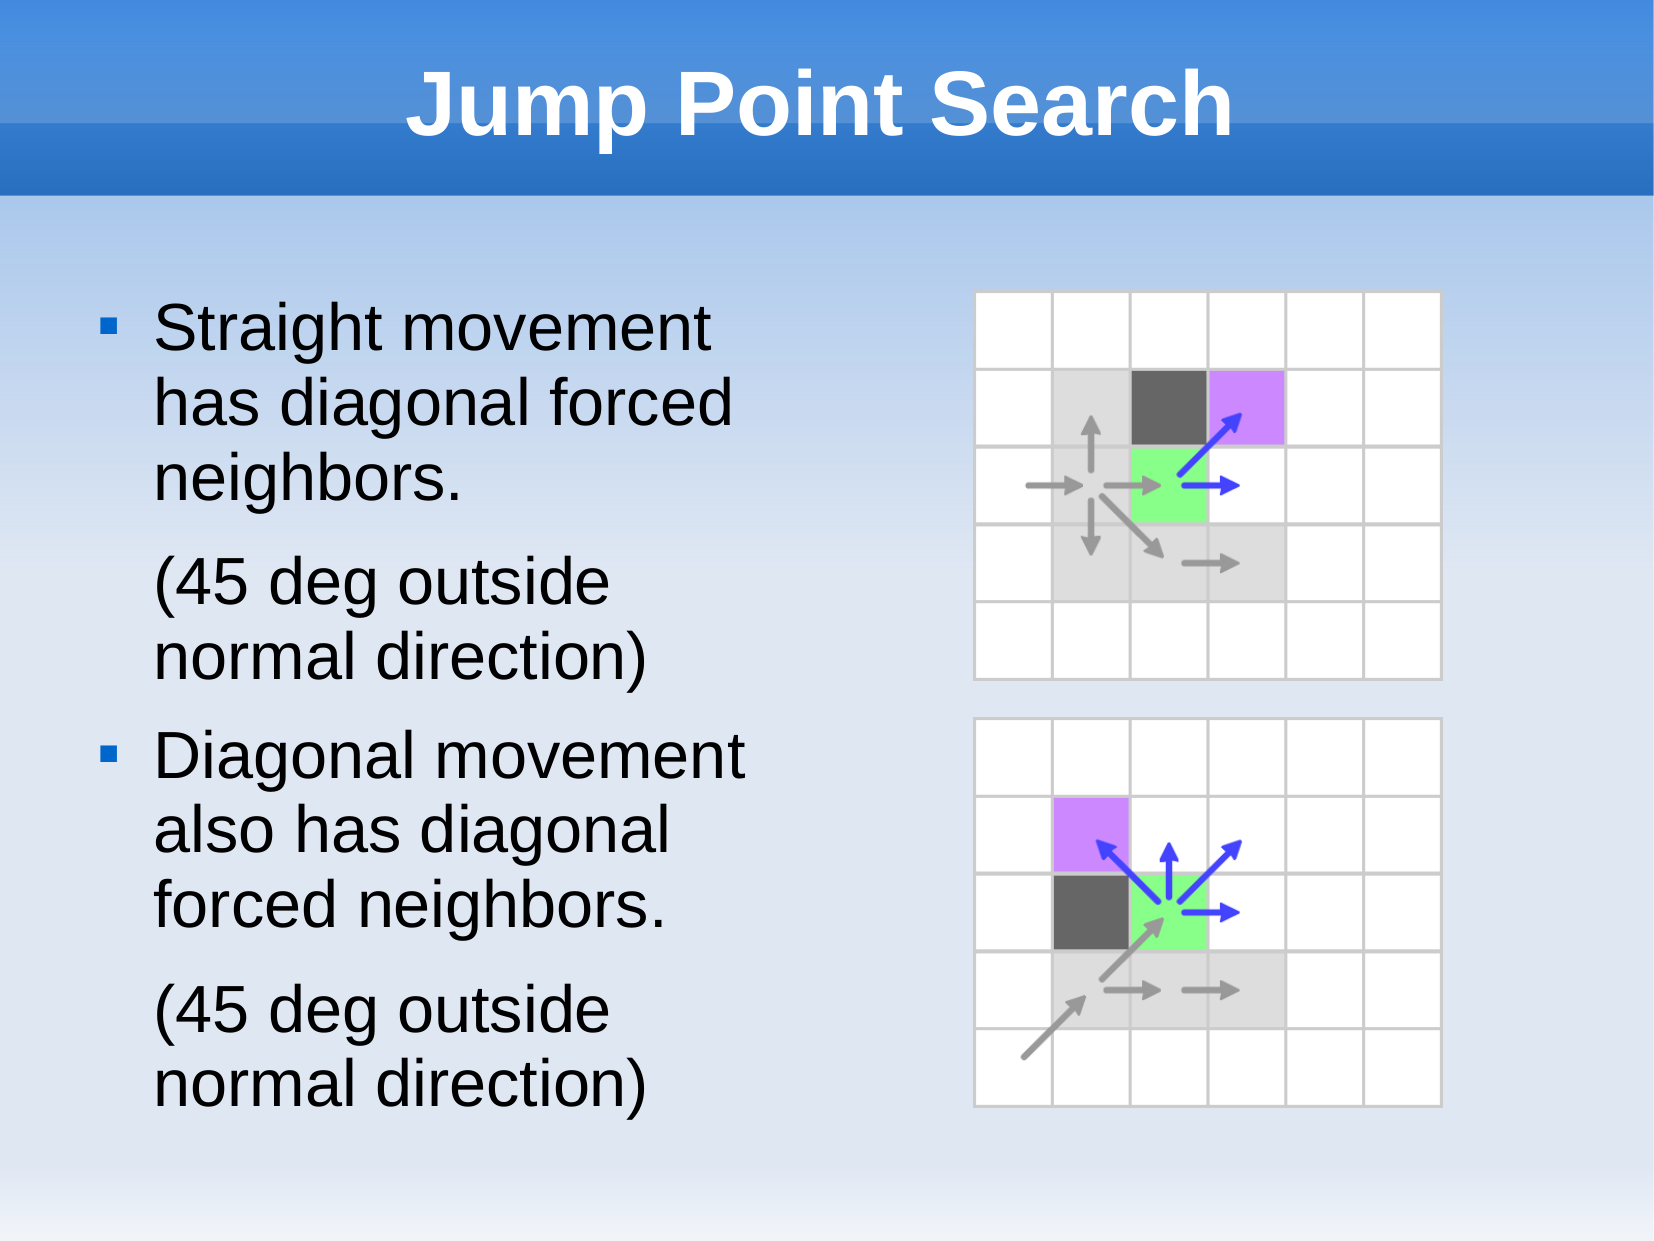

# Jump Point Search
Straight movement has diagonal forced neighbors.
(45 deg outside normal direction)
Diagonal movement also has diagonal forced neighbors.
(45 deg outside normal direction)